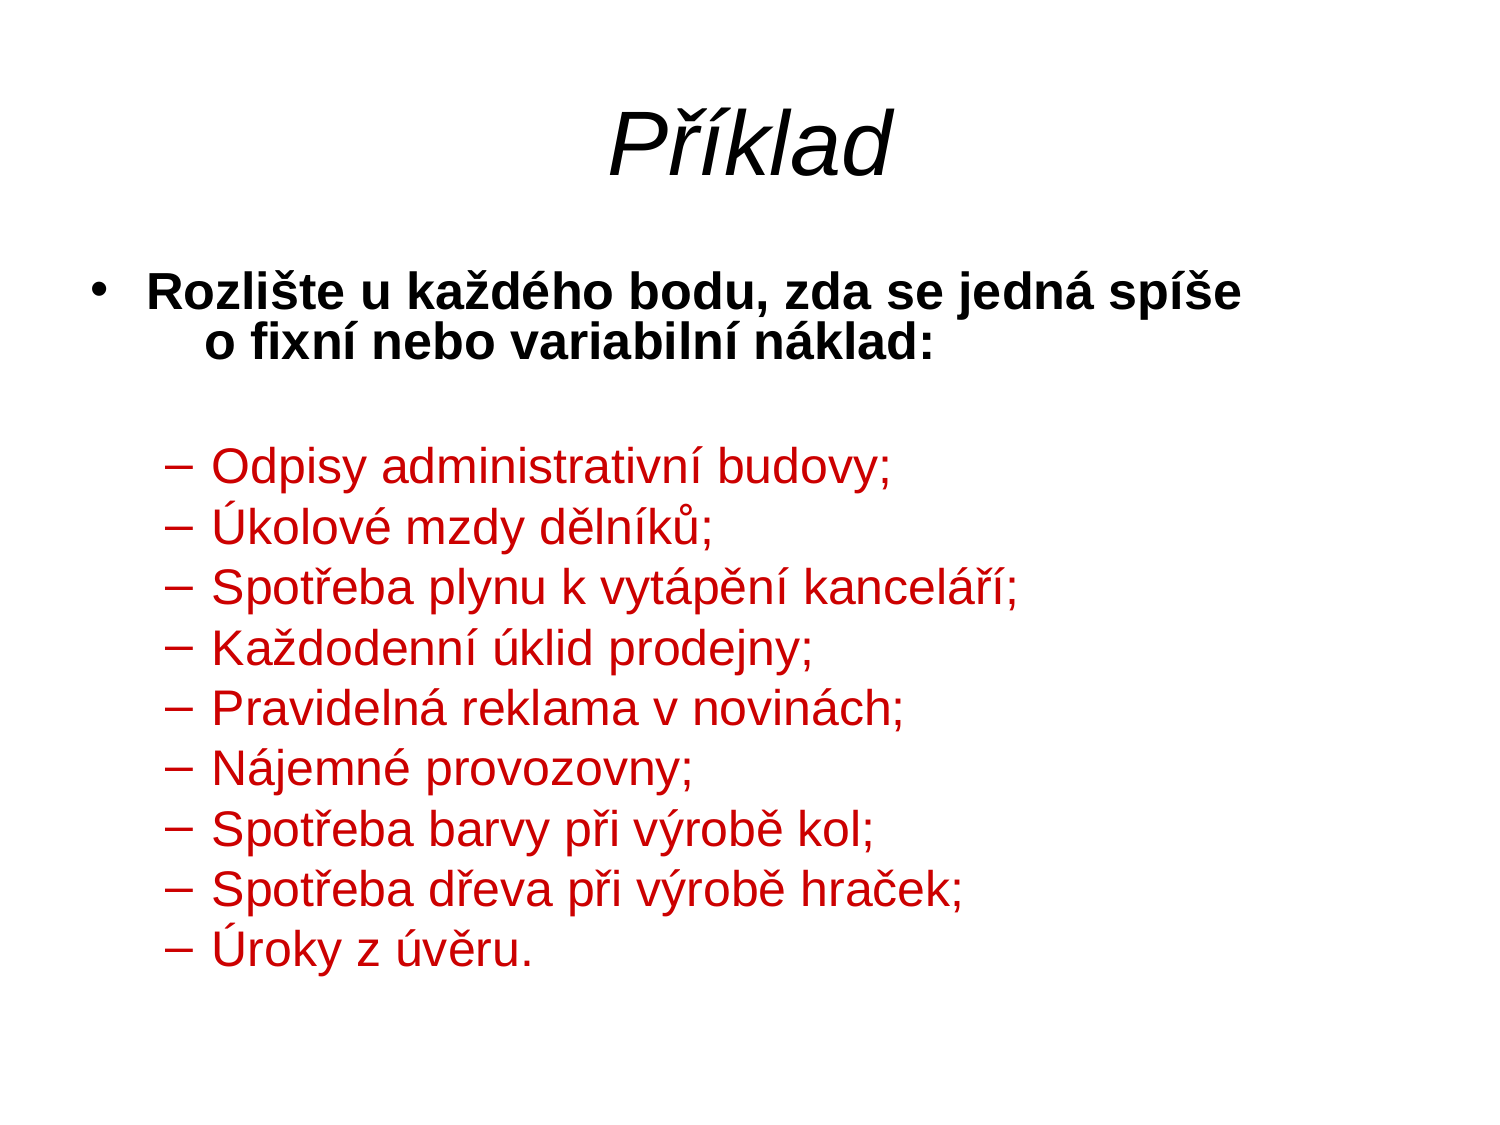

# Příklad
Rozlište u každého bodu, zda se jedná spíše o fixní nebo variabilní náklad:
Odpisy administrativní budovy;
Úkolové mzdy dělníků;
Spotřeba plynu k vytápění kanceláří;
Každodenní úklid prodejny;
Pravidelná reklama v novinách;
Nájemné provozovny;
Spotřeba barvy při výrobě kol;
Spotřeba dřeva při výrobě hraček;
Úroky z úvěru.